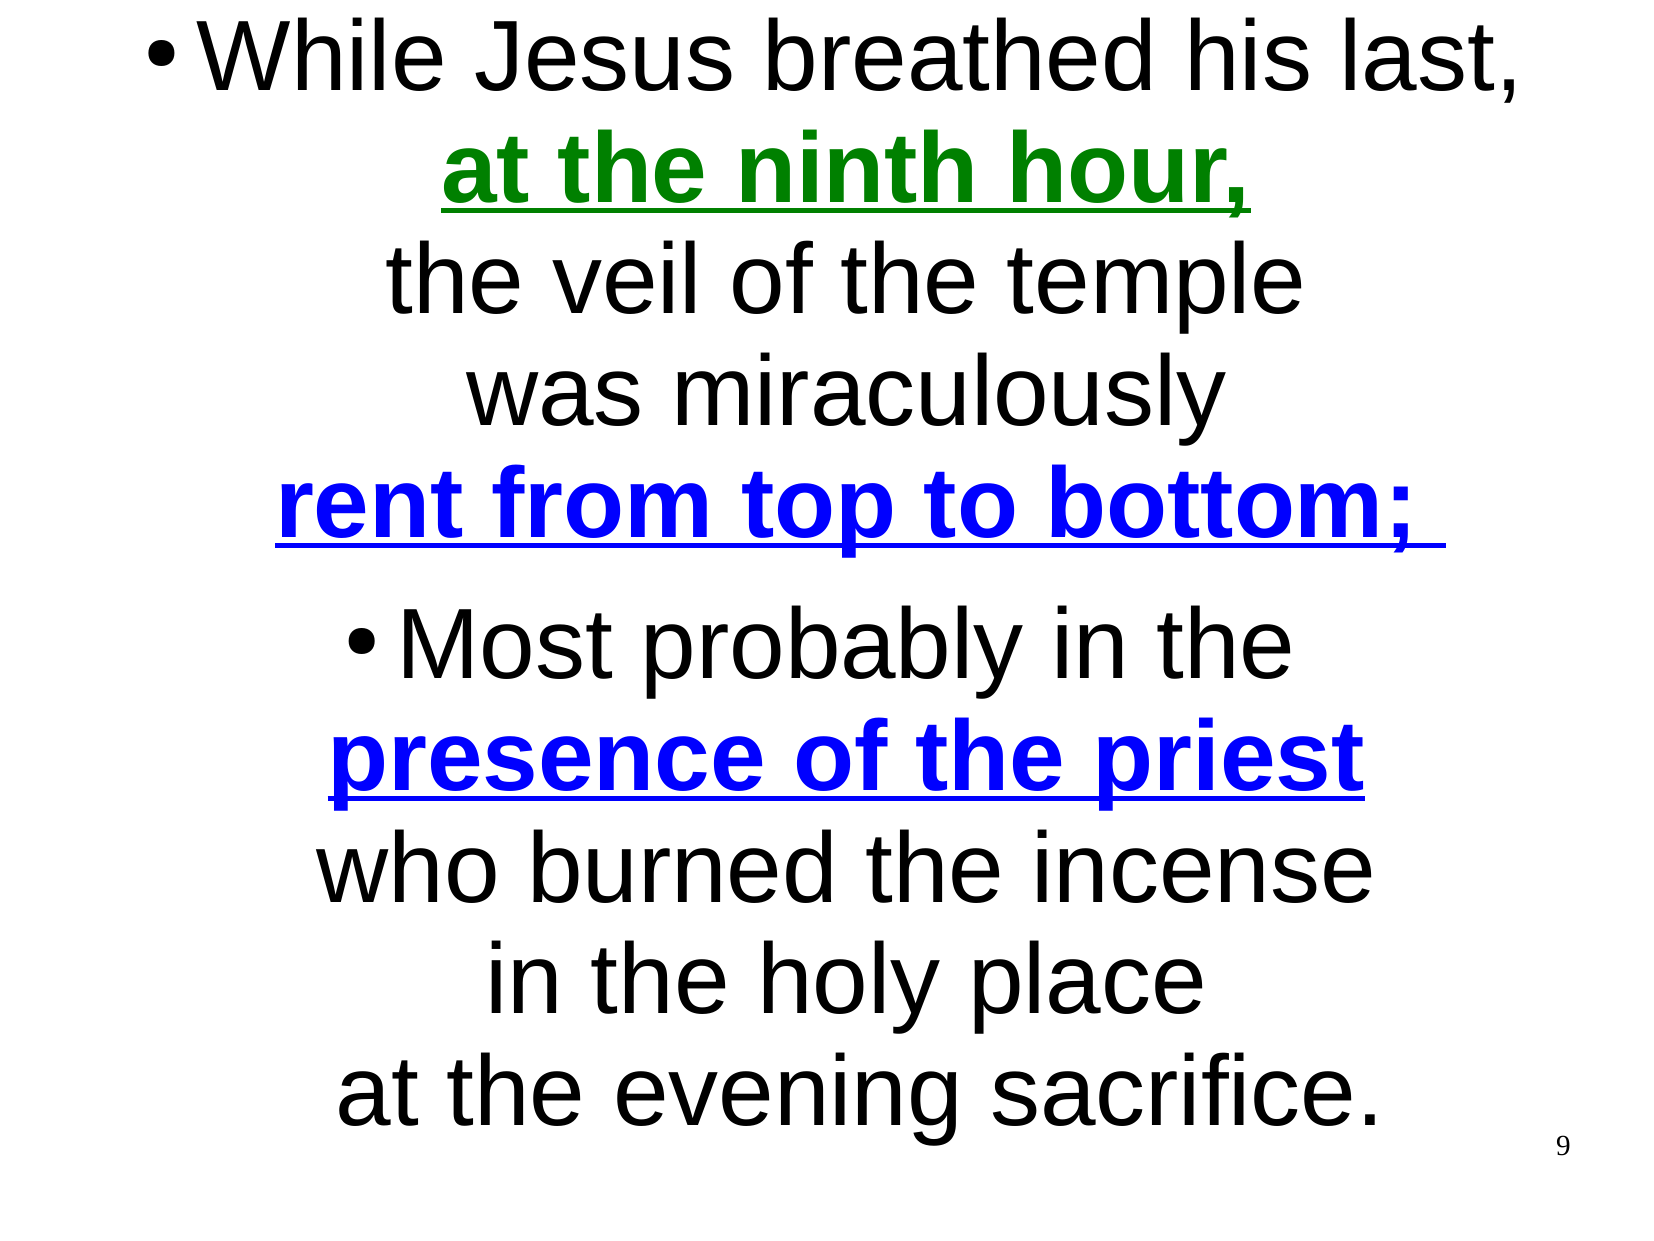

# While Jesus breathed his last, at the ninth hour, the veil of the temple was miraculously rent from top to bottom;
Most probably in the
presence of the priest
who burned the incense
in the holy place
at the evening sacrifice.
9